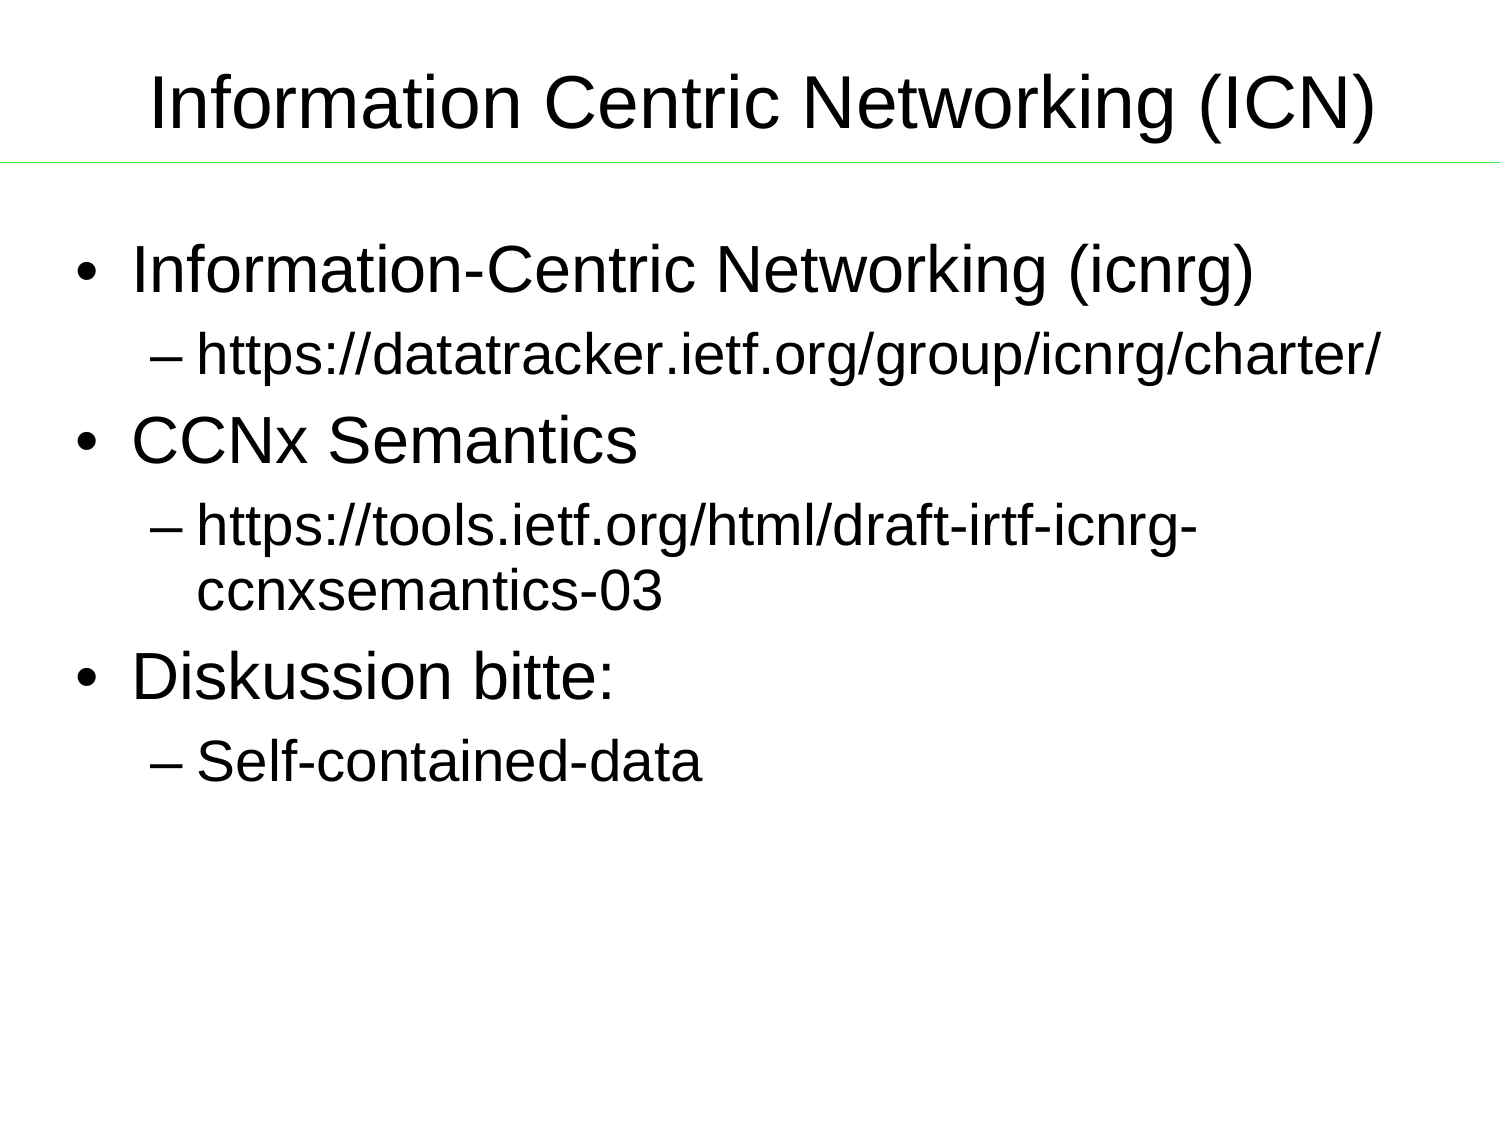

# Information Centric Networking (ICN)
Information-Centric Networking (icnrg)
https://datatracker.ietf.org/group/icnrg/charter/
CCNx Semantics
https://tools.ietf.org/html/draft-irtf-icnrg-ccnxsemantics-03
Diskussion bitte:
Self-contained-data